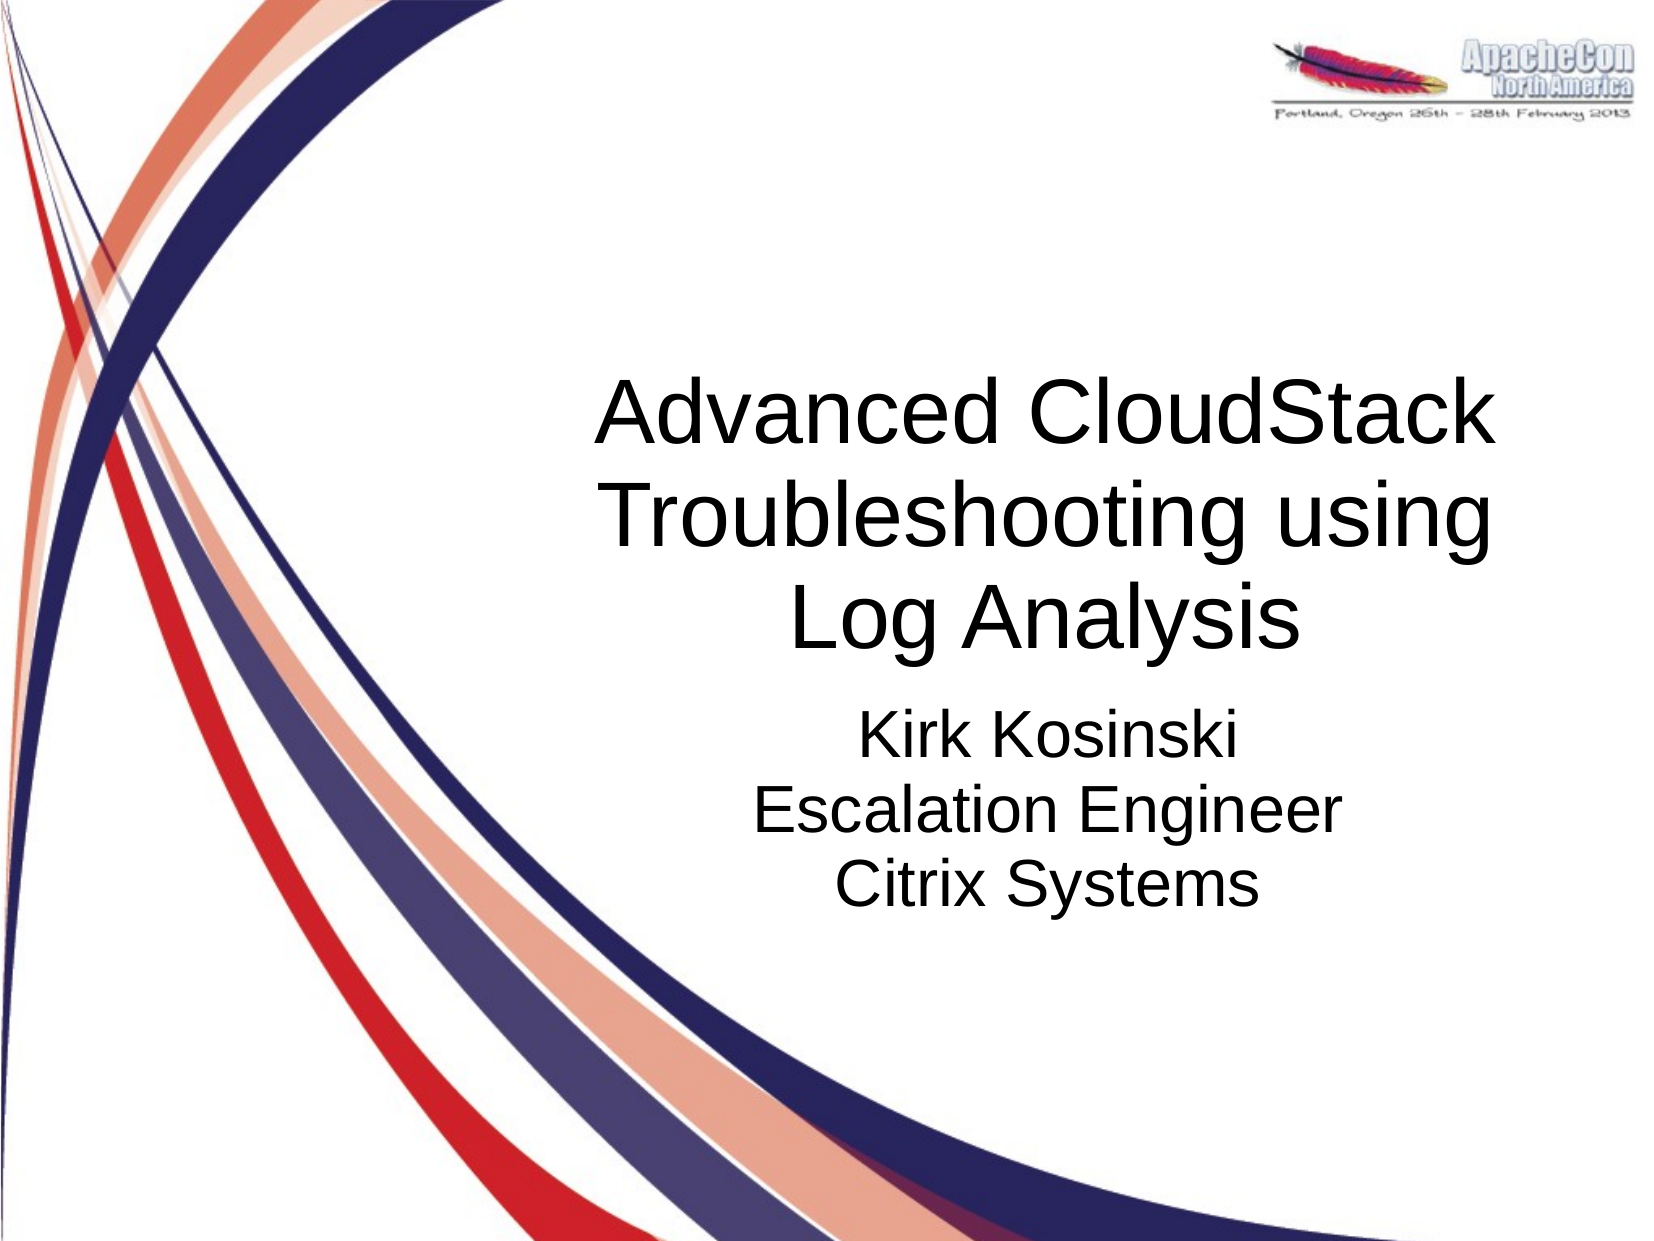

# Advanced CloudStack Troubleshooting using Log Analysis
Kirk Kosinski
Escalation Engineer
Citrix Systems